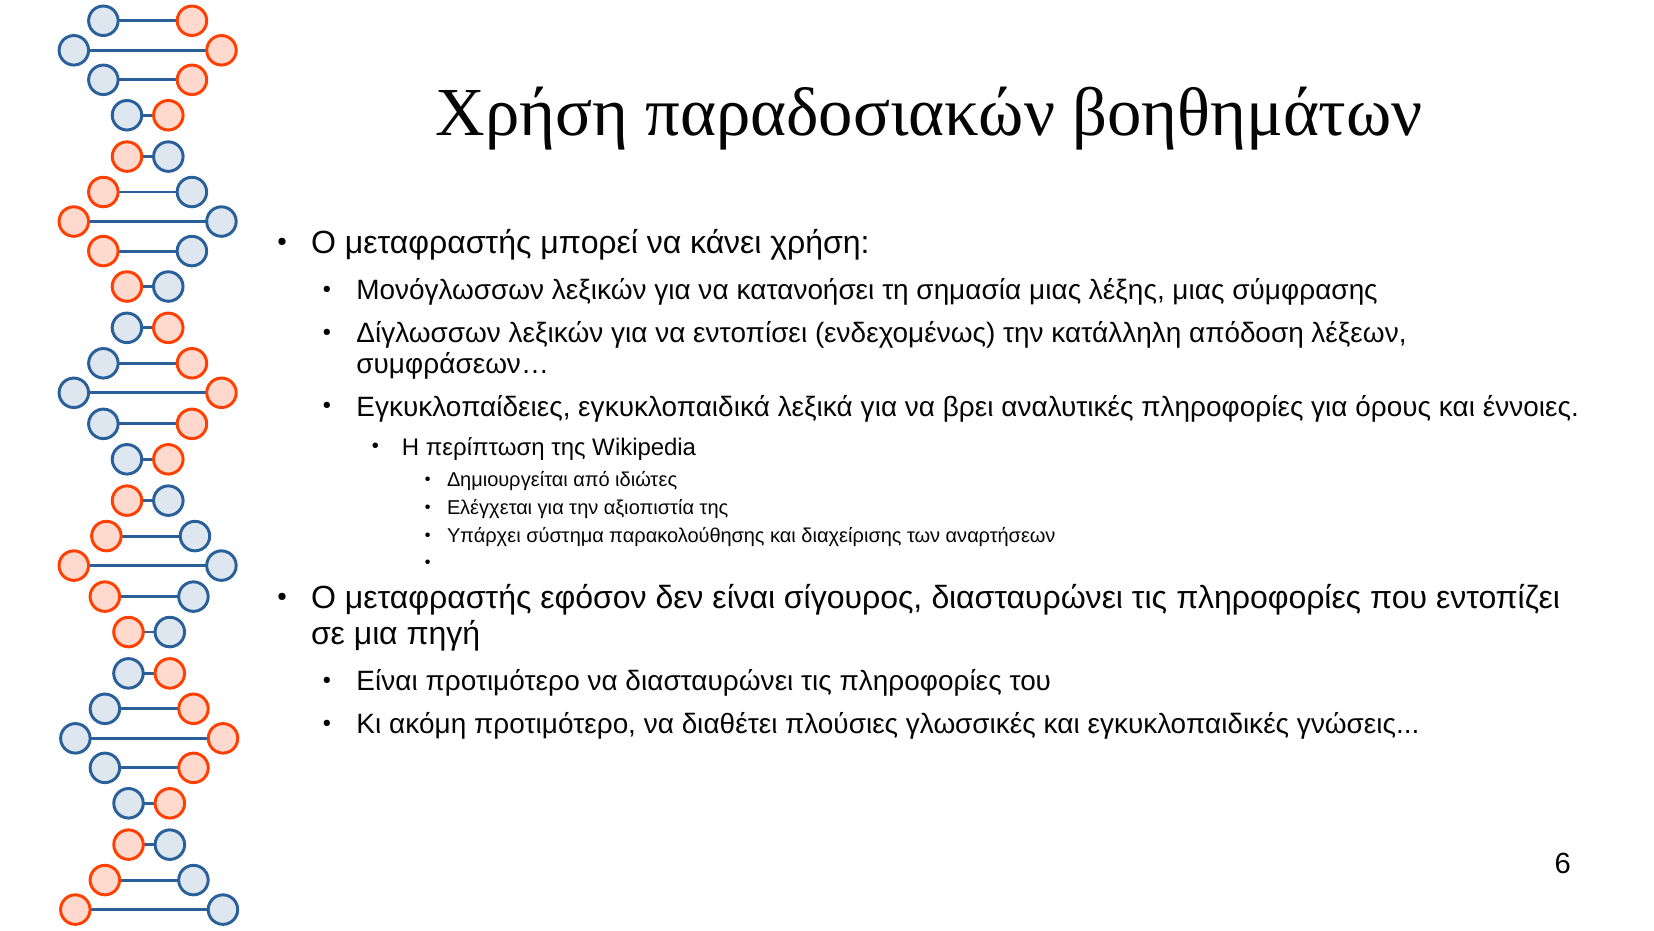

# Χρήση παραδοσιακών βοηθημάτων
Ο μεταφραστής μπορεί να κάνει χρήση:
Μονόγλωσσων λεξικών για να κατανοήσει τη σημασία μιας λέξης, μιας σύμφρασης
Δίγλωσσων λεξικών για να εντοπίσει (ενδεχομένως) την κατάλληλη απόδοση λέξεων, συμφράσεων…
Εγκυκλοπαίδειες, εγκυκλοπαιδικά λεξικά για να βρει αναλυτικές πληροφορίες για όρους και έννοιες.
Η περίπτωση της Wikipedia
Δημιουργείται από ιδιώτες
Ελέγχεται για την αξιοπιστία της
Υπάρχει σύστημα παρακολούθησης και διαχείρισης των αναρτήσεων
Ο μεταφραστής εφόσον δεν είναι σίγουρος, διασταυρώνει τις πληροφορίες που εντοπίζει σε μια πηγή
Είναι προτιμότερο να διασταυρώνει τις πληροφορίες του
Κι ακόμη προτιμότερο, να διαθέτει πλούσιες γλωσσικές και εγκυκλοπαιδικές γνώσεις...
6